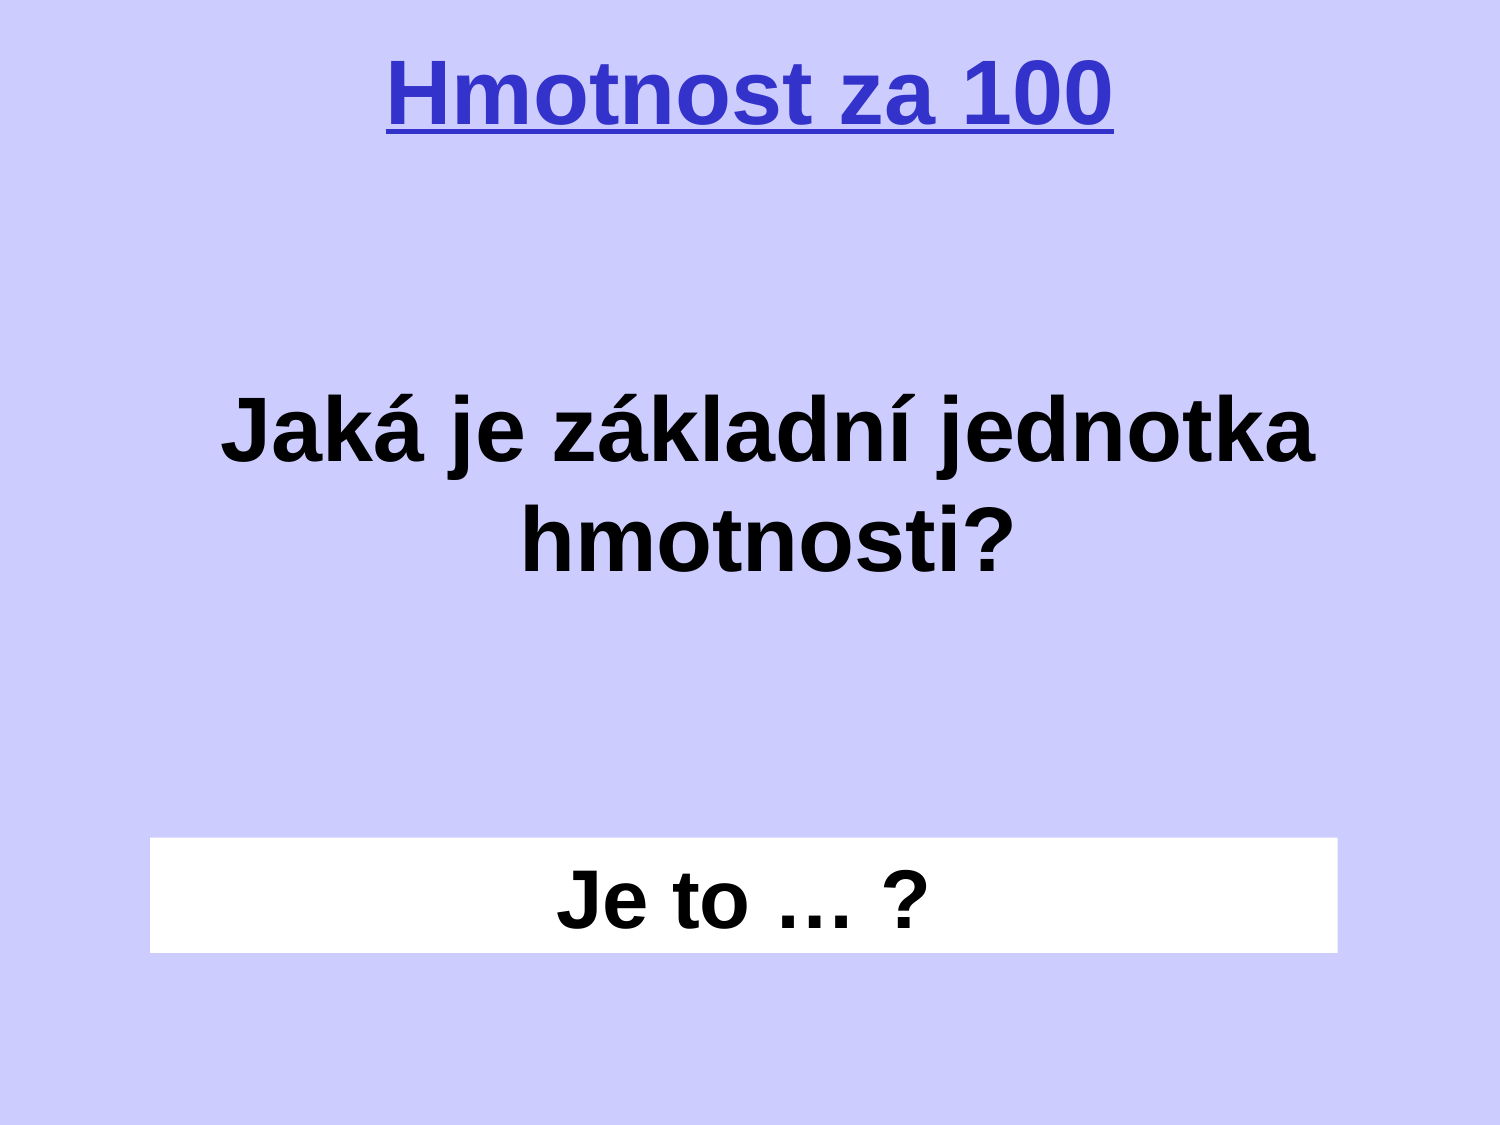

Hmotnost za 100
Jaká je základní jednotka hmotnosti?
Je to … ?